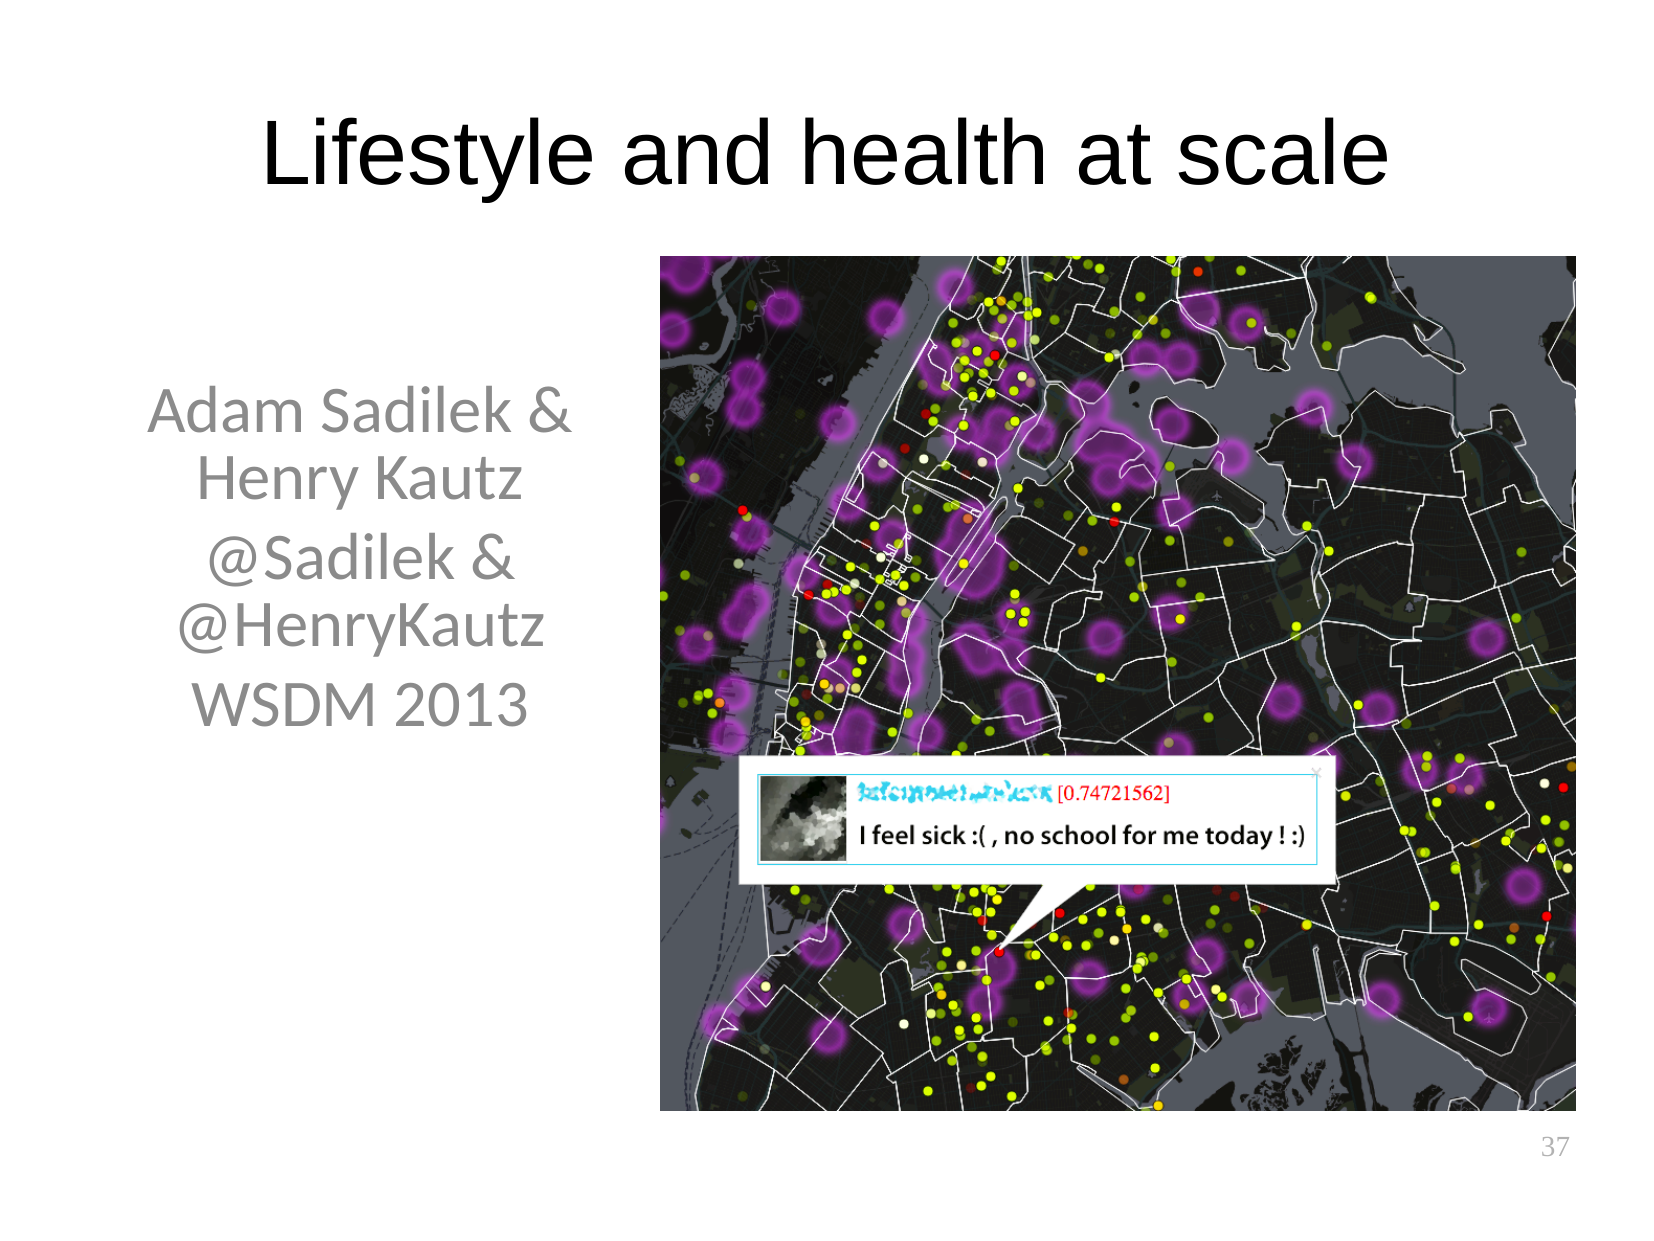

# Lifestyle and health at scale
Adam Sadilek & Henry Kautz
@Sadilek & @HenryKautz
WSDM 2013
37